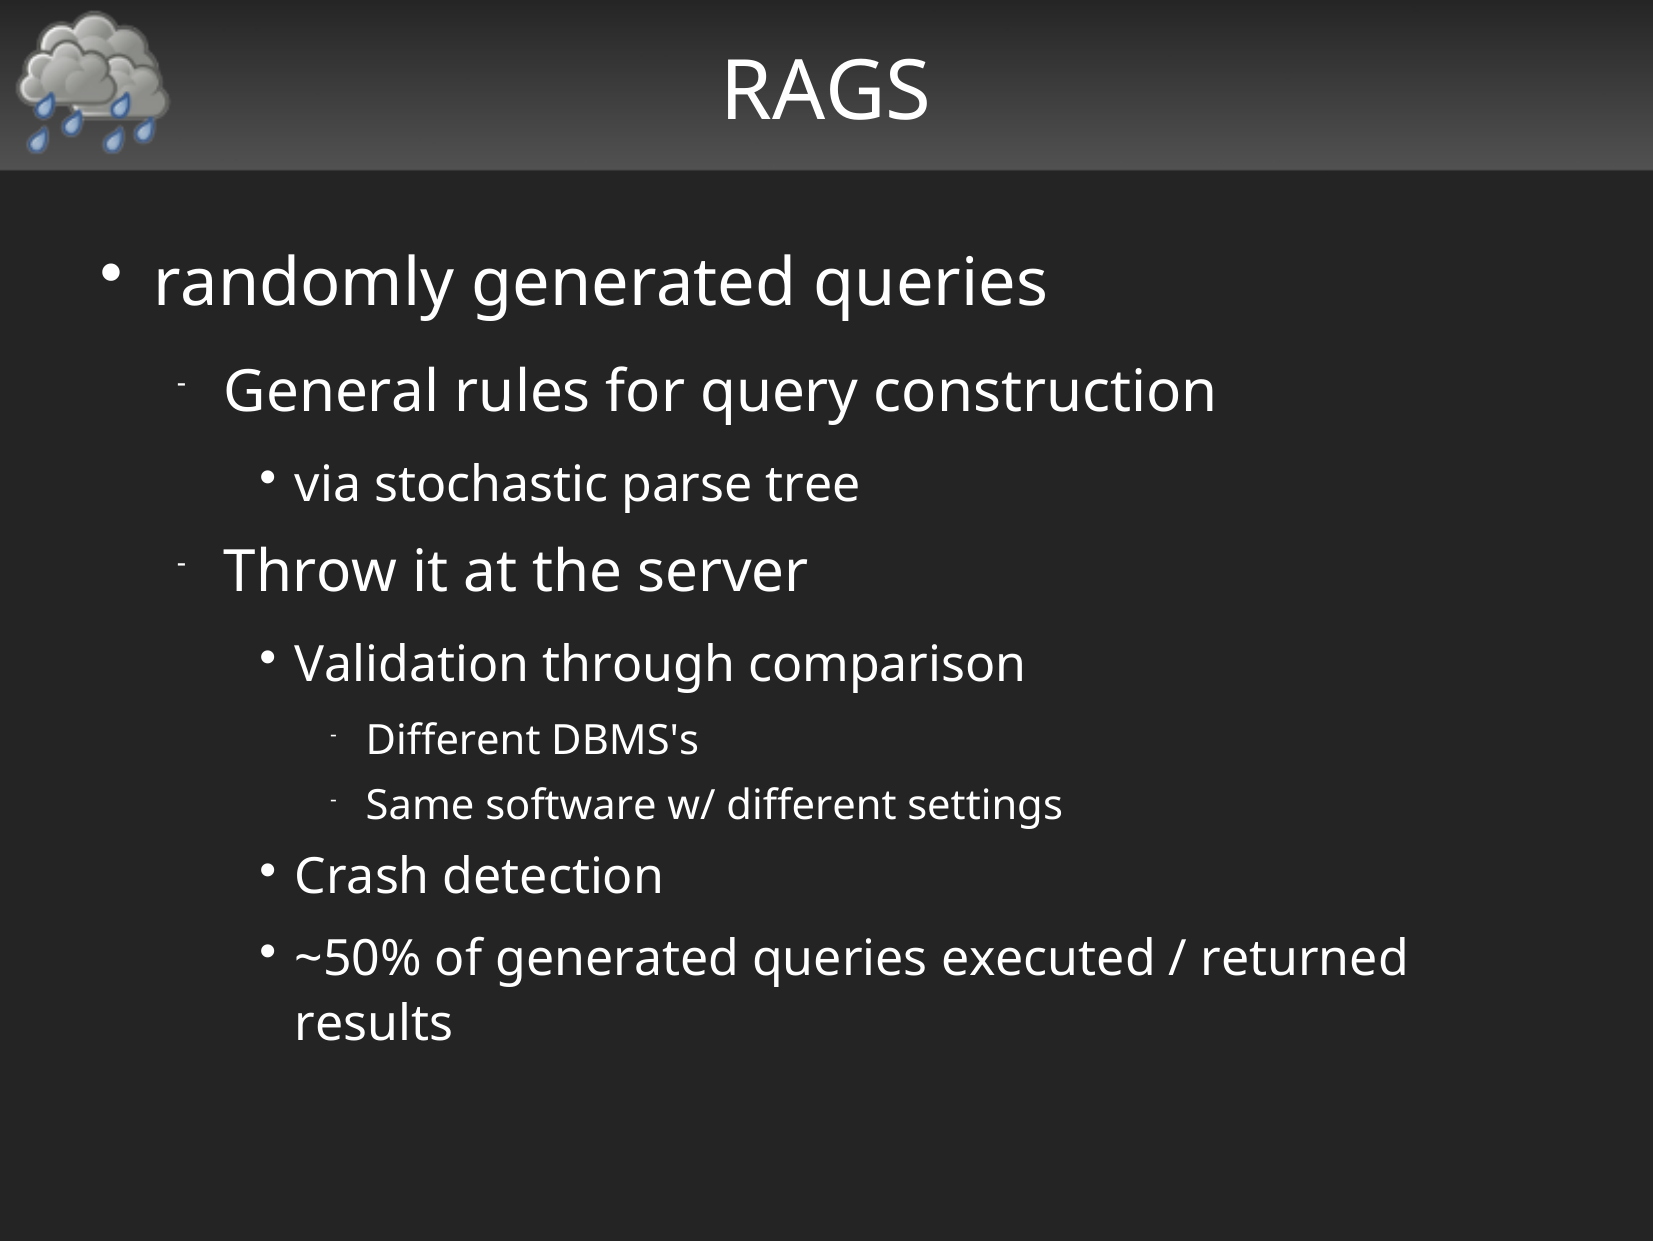

# RAGS
randomly generated queries
General rules for query construction
via stochastic parse tree
Throw it at the server
Validation through comparison
Different DBMS's
Same software w/ different settings
Crash detection
~50% of generated queries executed / returned results